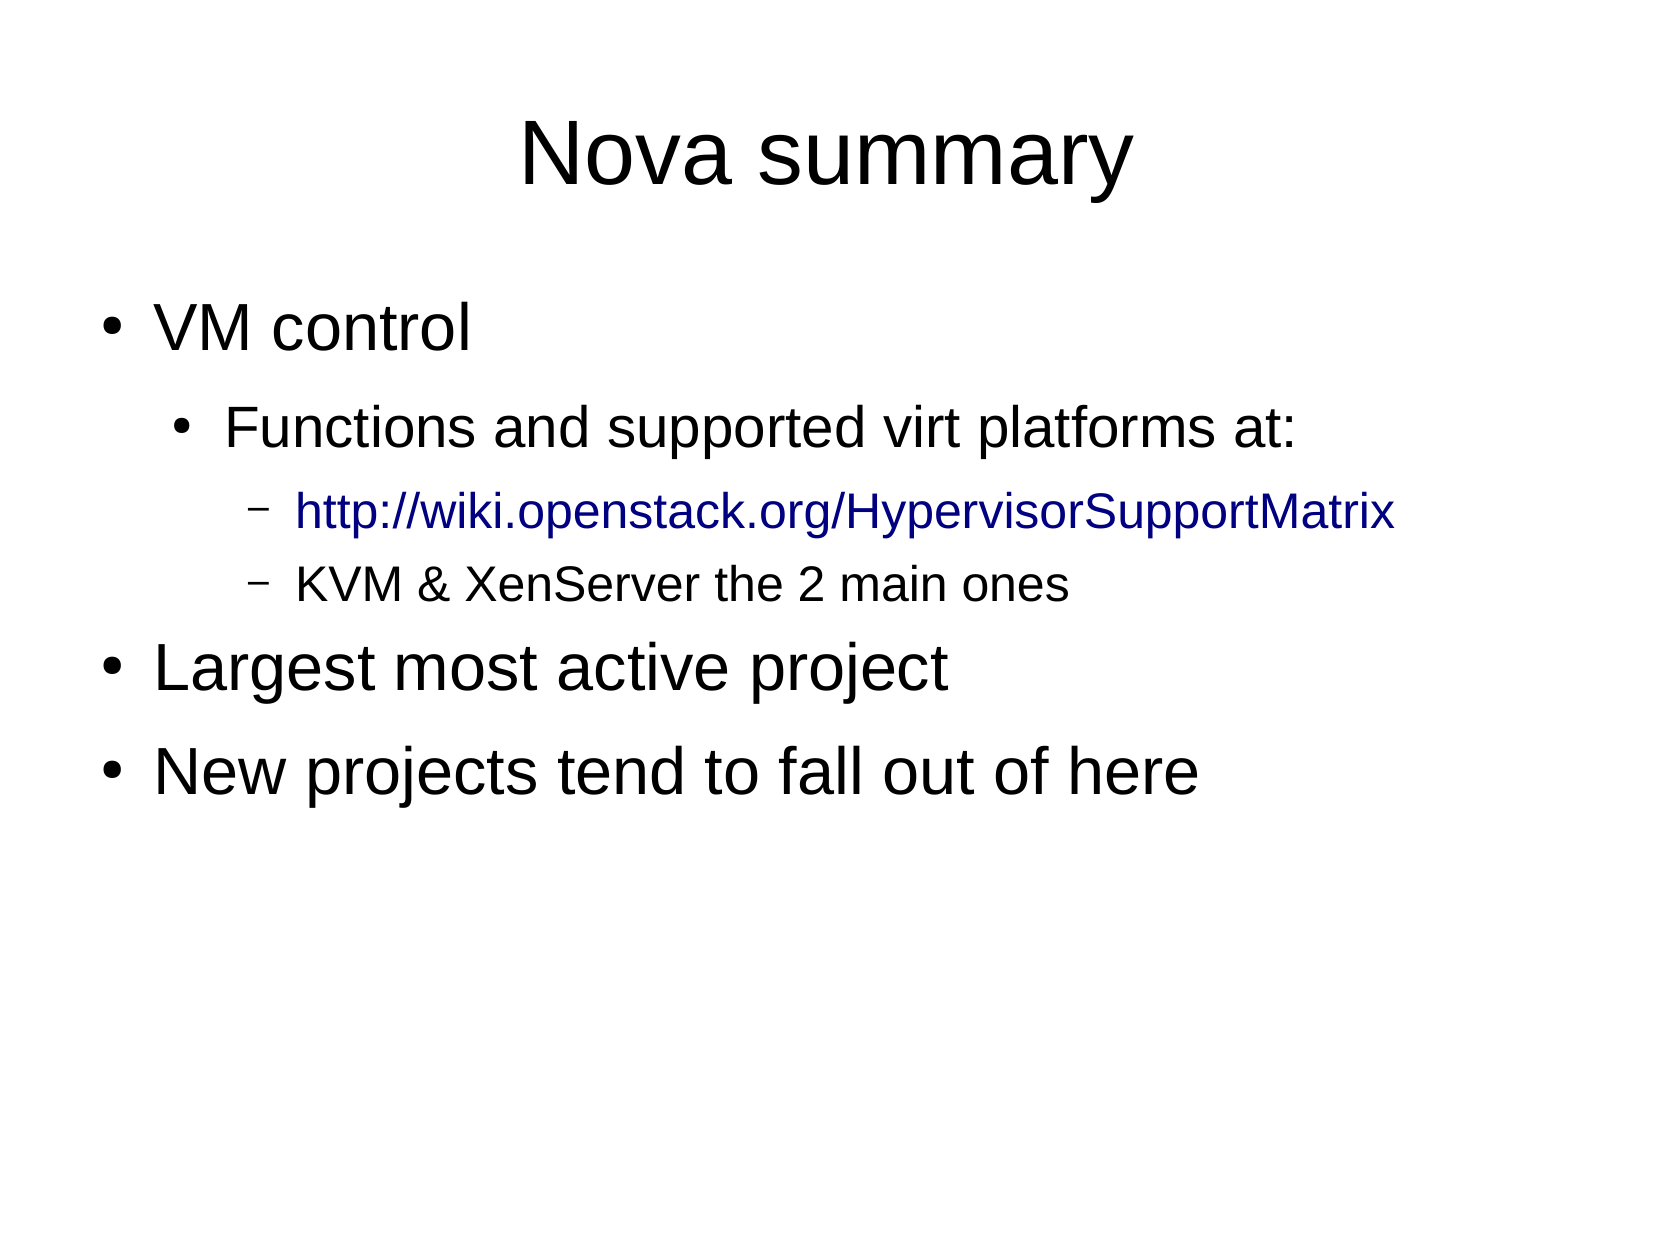

# Nova summary
VM control
Functions and supported virt platforms at:
http://wiki.openstack.org/HypervisorSupportMatrix
KVM & XenServer the 2 main ones
Largest most active project
New projects tend to fall out of here